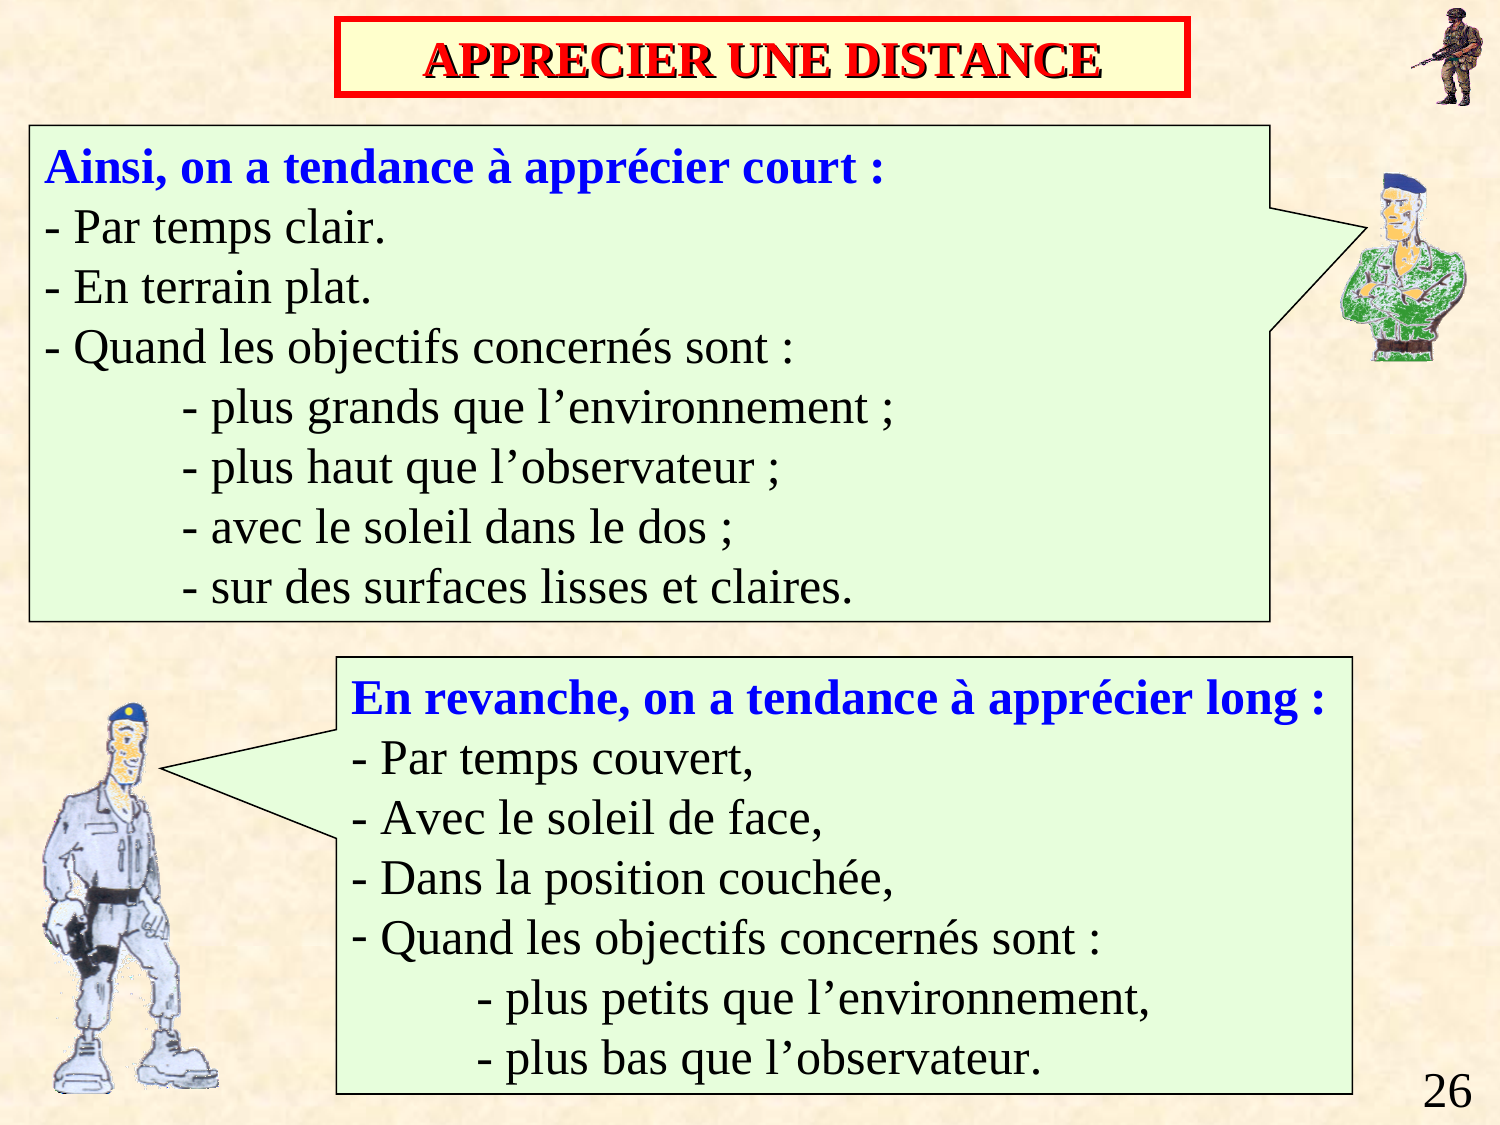

APPRECIER UNE DISTANCE
Ainsi, on a tendance à apprécier court :
- Par temps clair.
- En terrain plat.
- Quand les objectifs concernés sont :
 - plus grands que l’environnement ;
 - plus haut que l’observateur ;
 - avec le soleil dans le dos ;
 - sur des surfaces lisses et claires.
En revanche, on a tendance à apprécier long :
- Par temps couvert,
- Avec le soleil de face,
- Dans la position couchée,
 Quand les objectifs concernés sont :
 - plus petits que l’environnement,
 - plus bas que l’observateur.
26